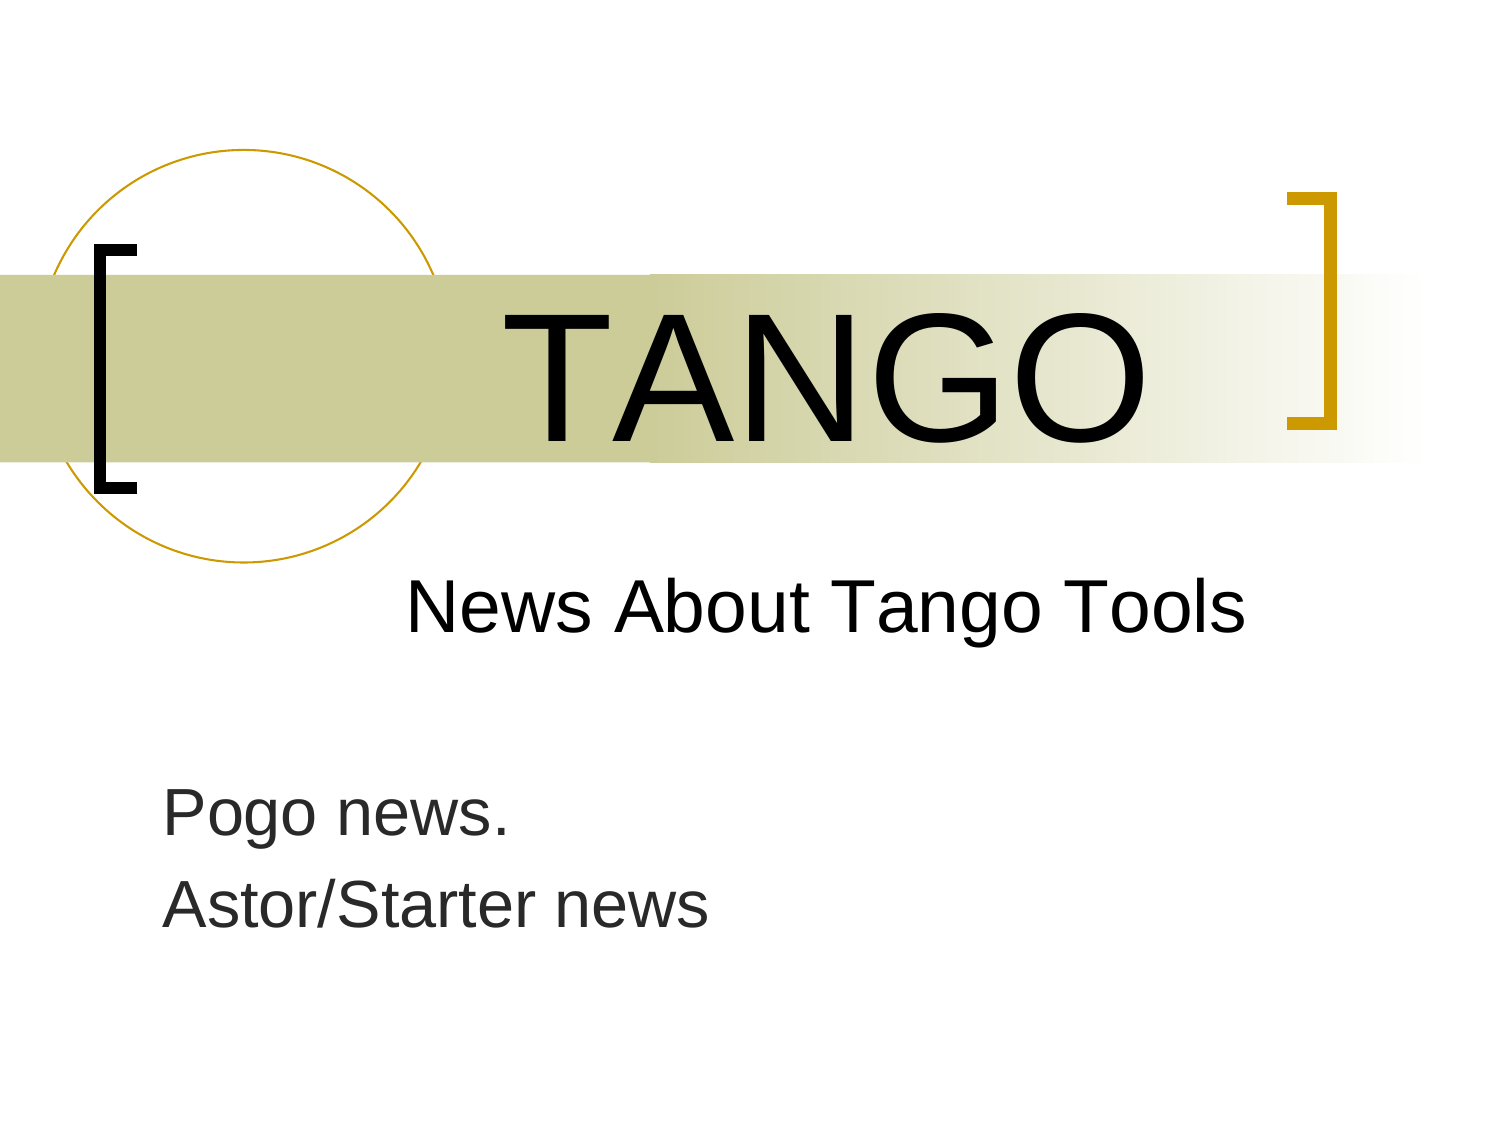

# TANGO News About Tango Tools
Pogo news.
Astor/Starter news